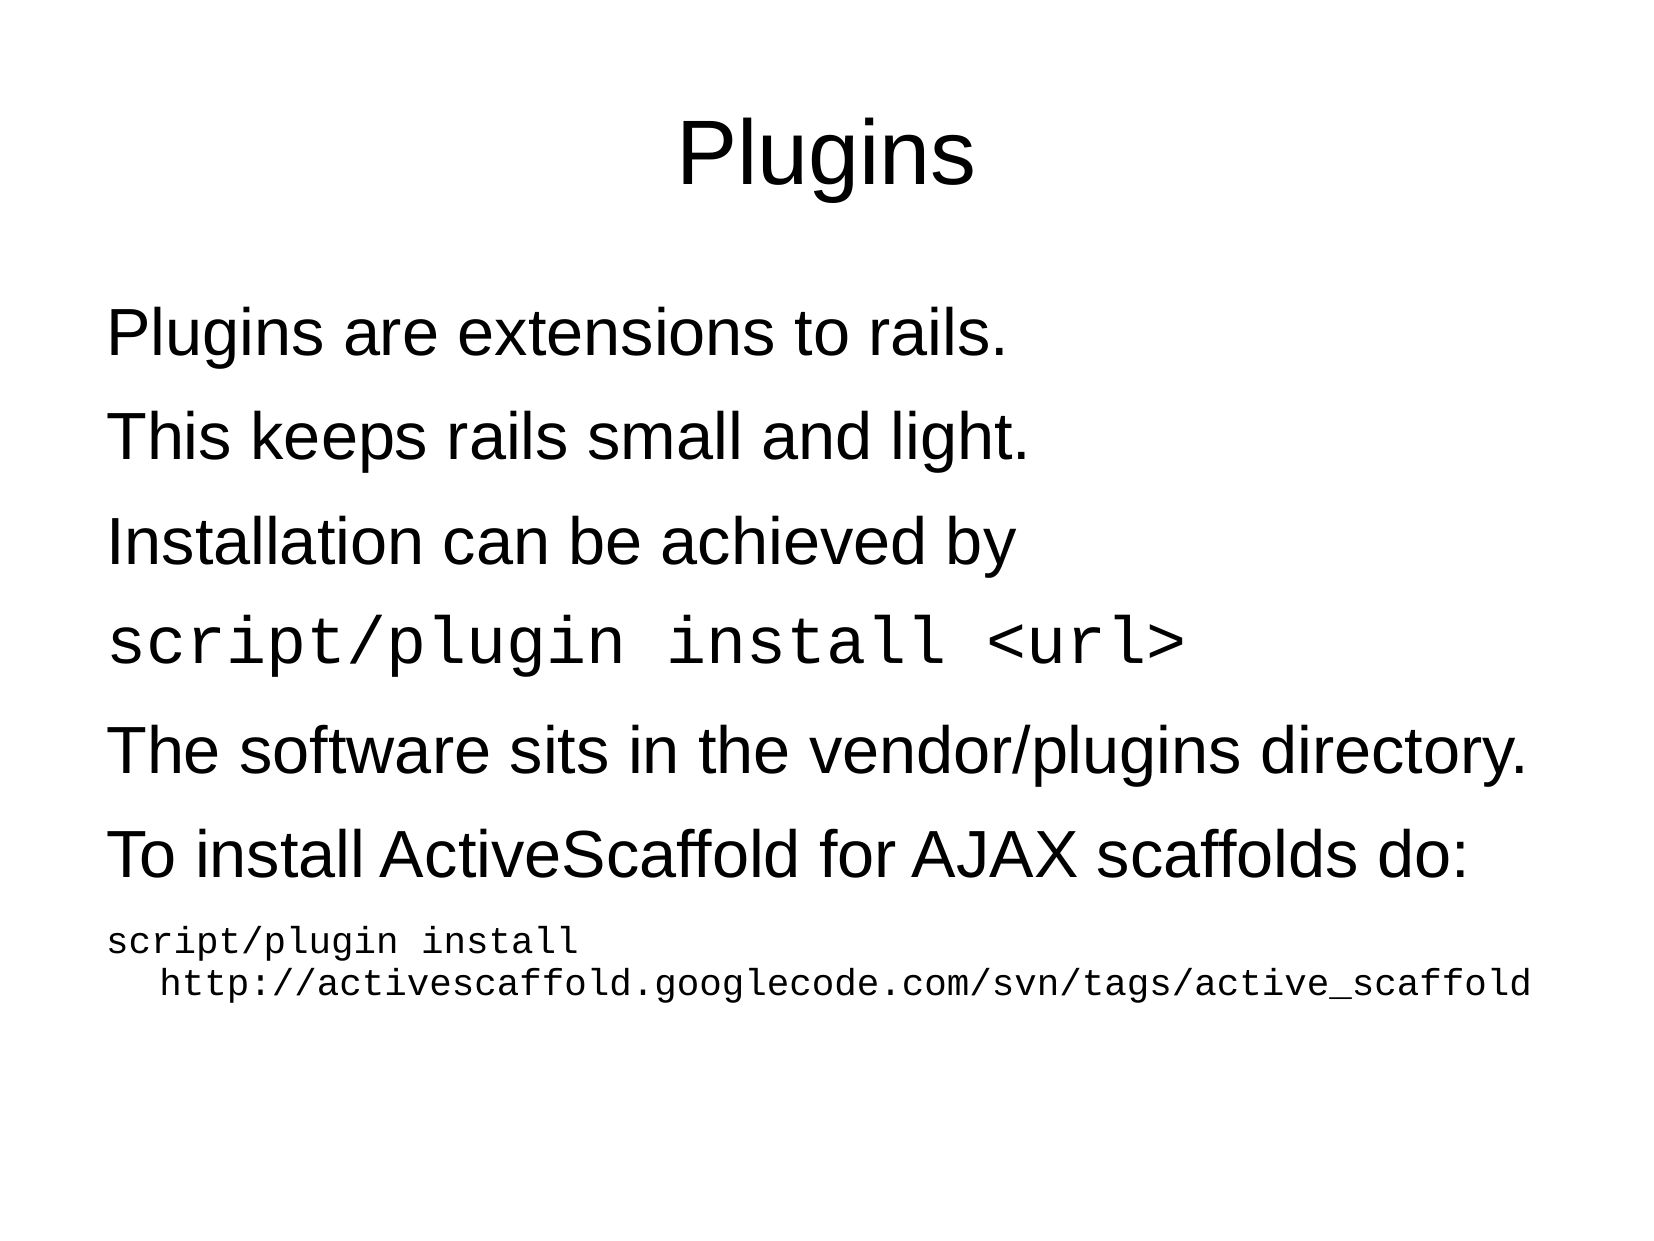

# Plugins
Plugins are extensions to rails.
This keeps rails small and light.
Installation can be achieved by
script/plugin install <url>
The software sits in the vendor/plugins directory.
To install ActiveScaffold for AJAX scaffolds do:
script/plugin install http://activescaffold.googlecode.com/svn/tags/active_scaffold